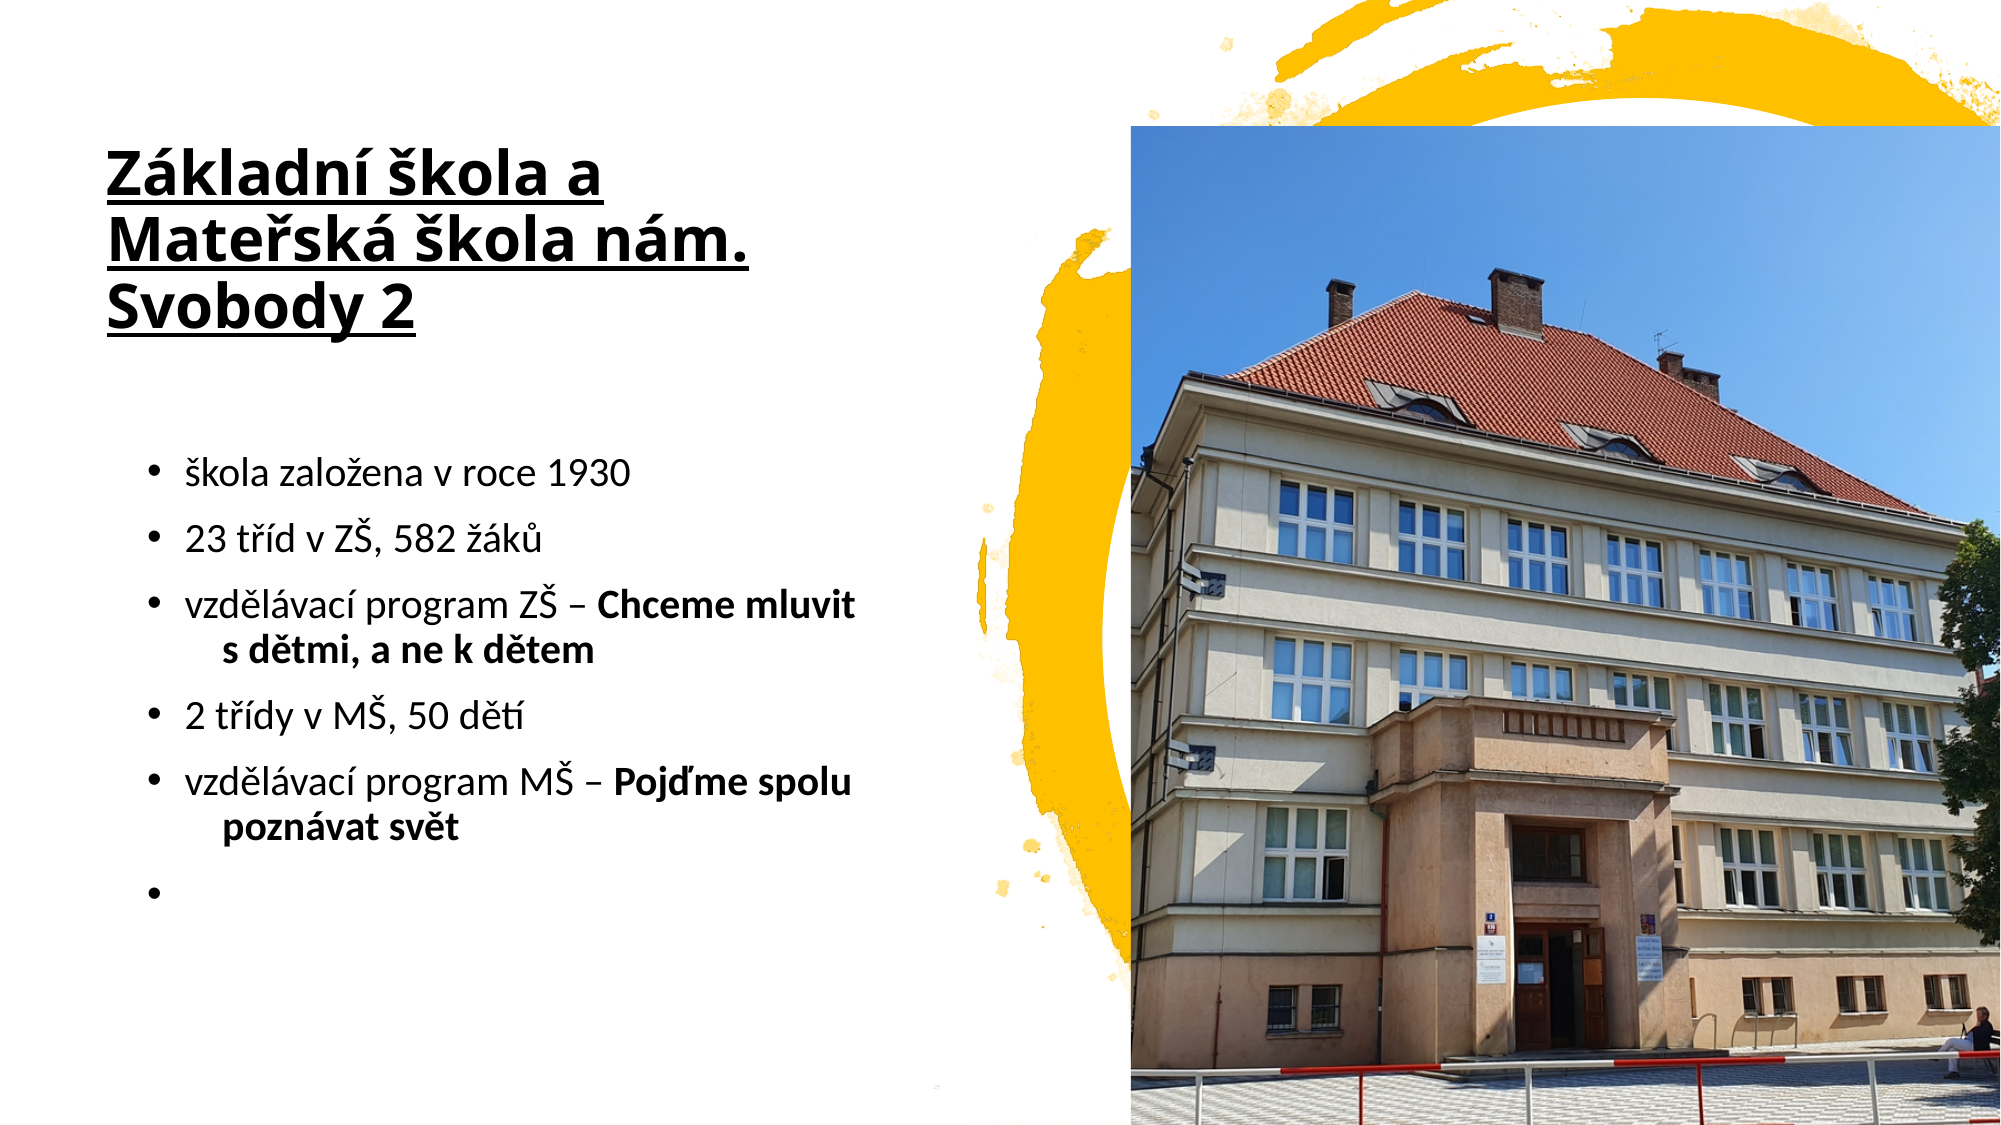

# Základní škola a Mateřská škola nám. Svobody 2
škola založena v roce 1930
23 tříd v ZŠ, 582 žáků
vzdělávací program ZŠ – Chceme mluvit s dětmi, a ne k dětem
2 třídy v MŠ, 50 dětí
vzdělávací program MŠ – Pojďme spolu poznávat svět